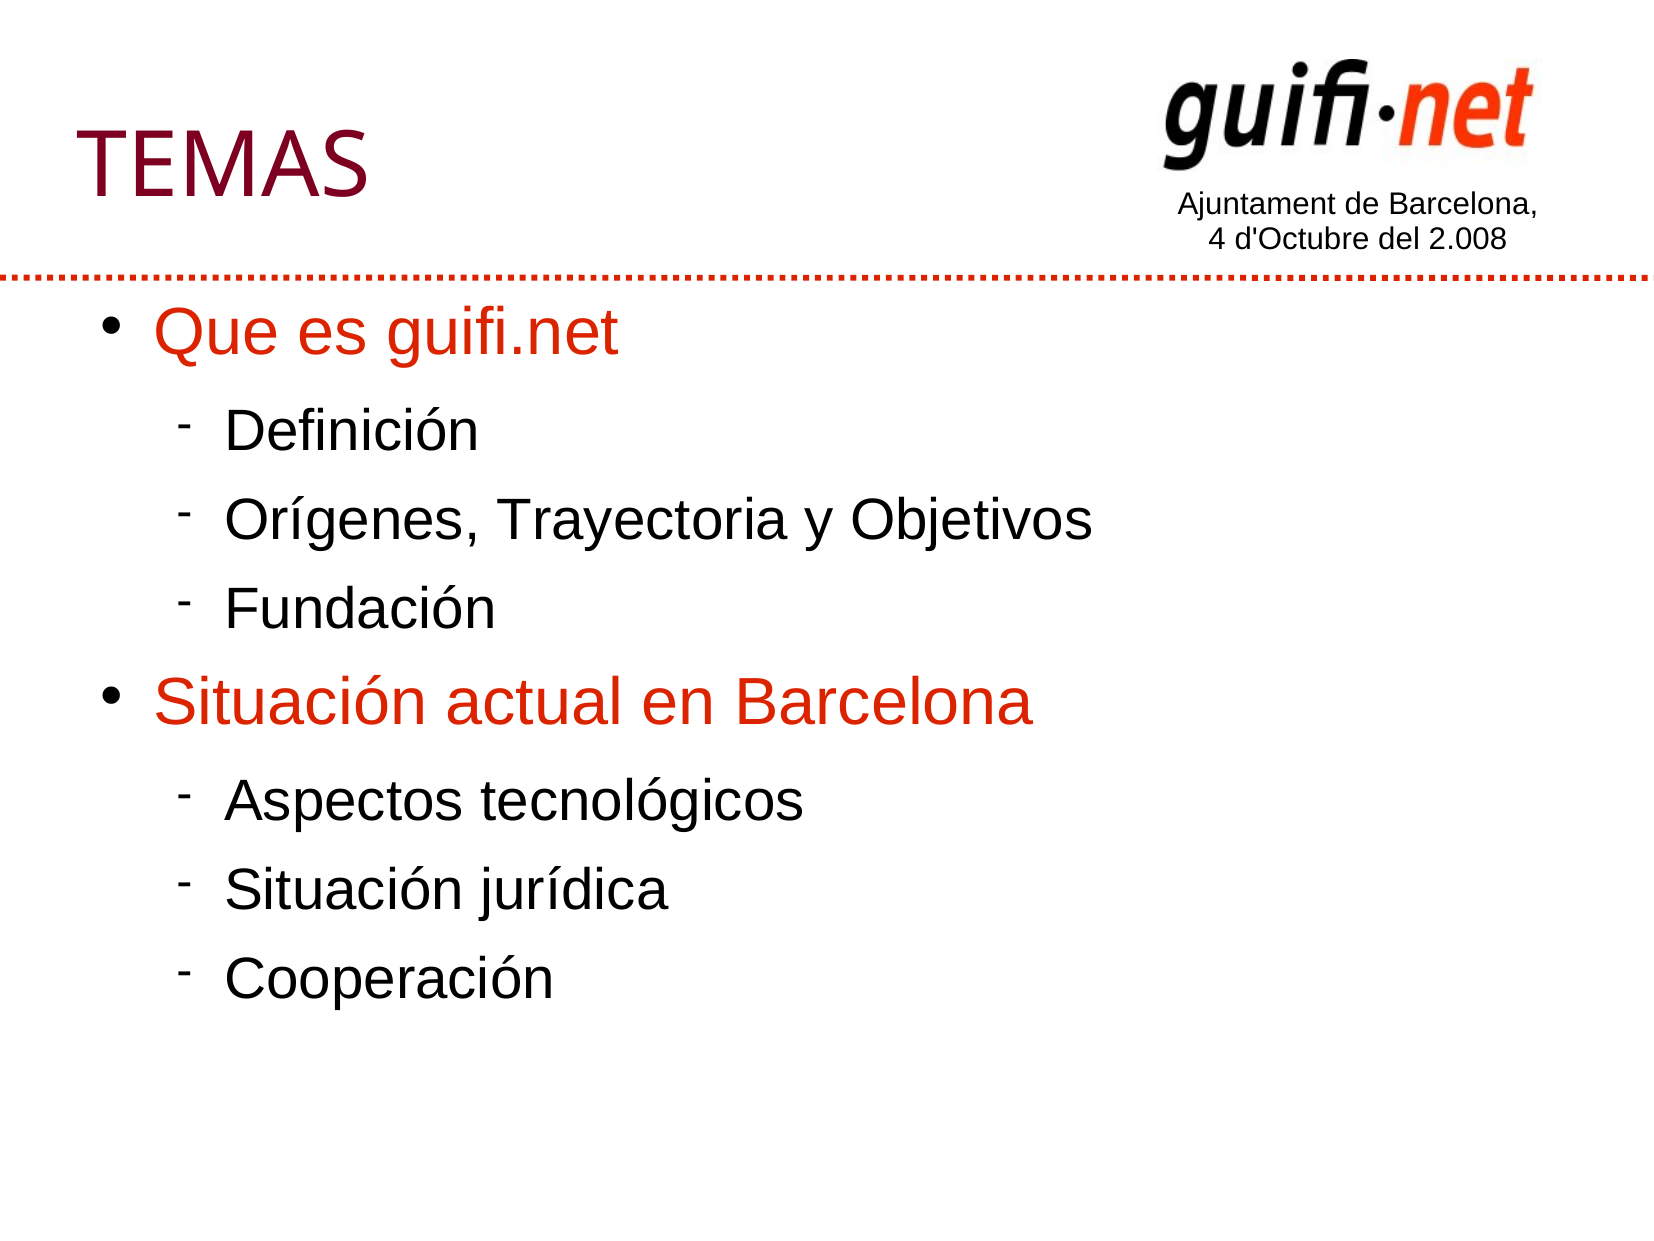

# TEMAS
Que es guifi.net
Definición
Orígenes, Trayectoria y Objetivos
Fundación
Situación actual en Barcelona
Aspectos tecnológicos
Situación jurídica
Cooperación